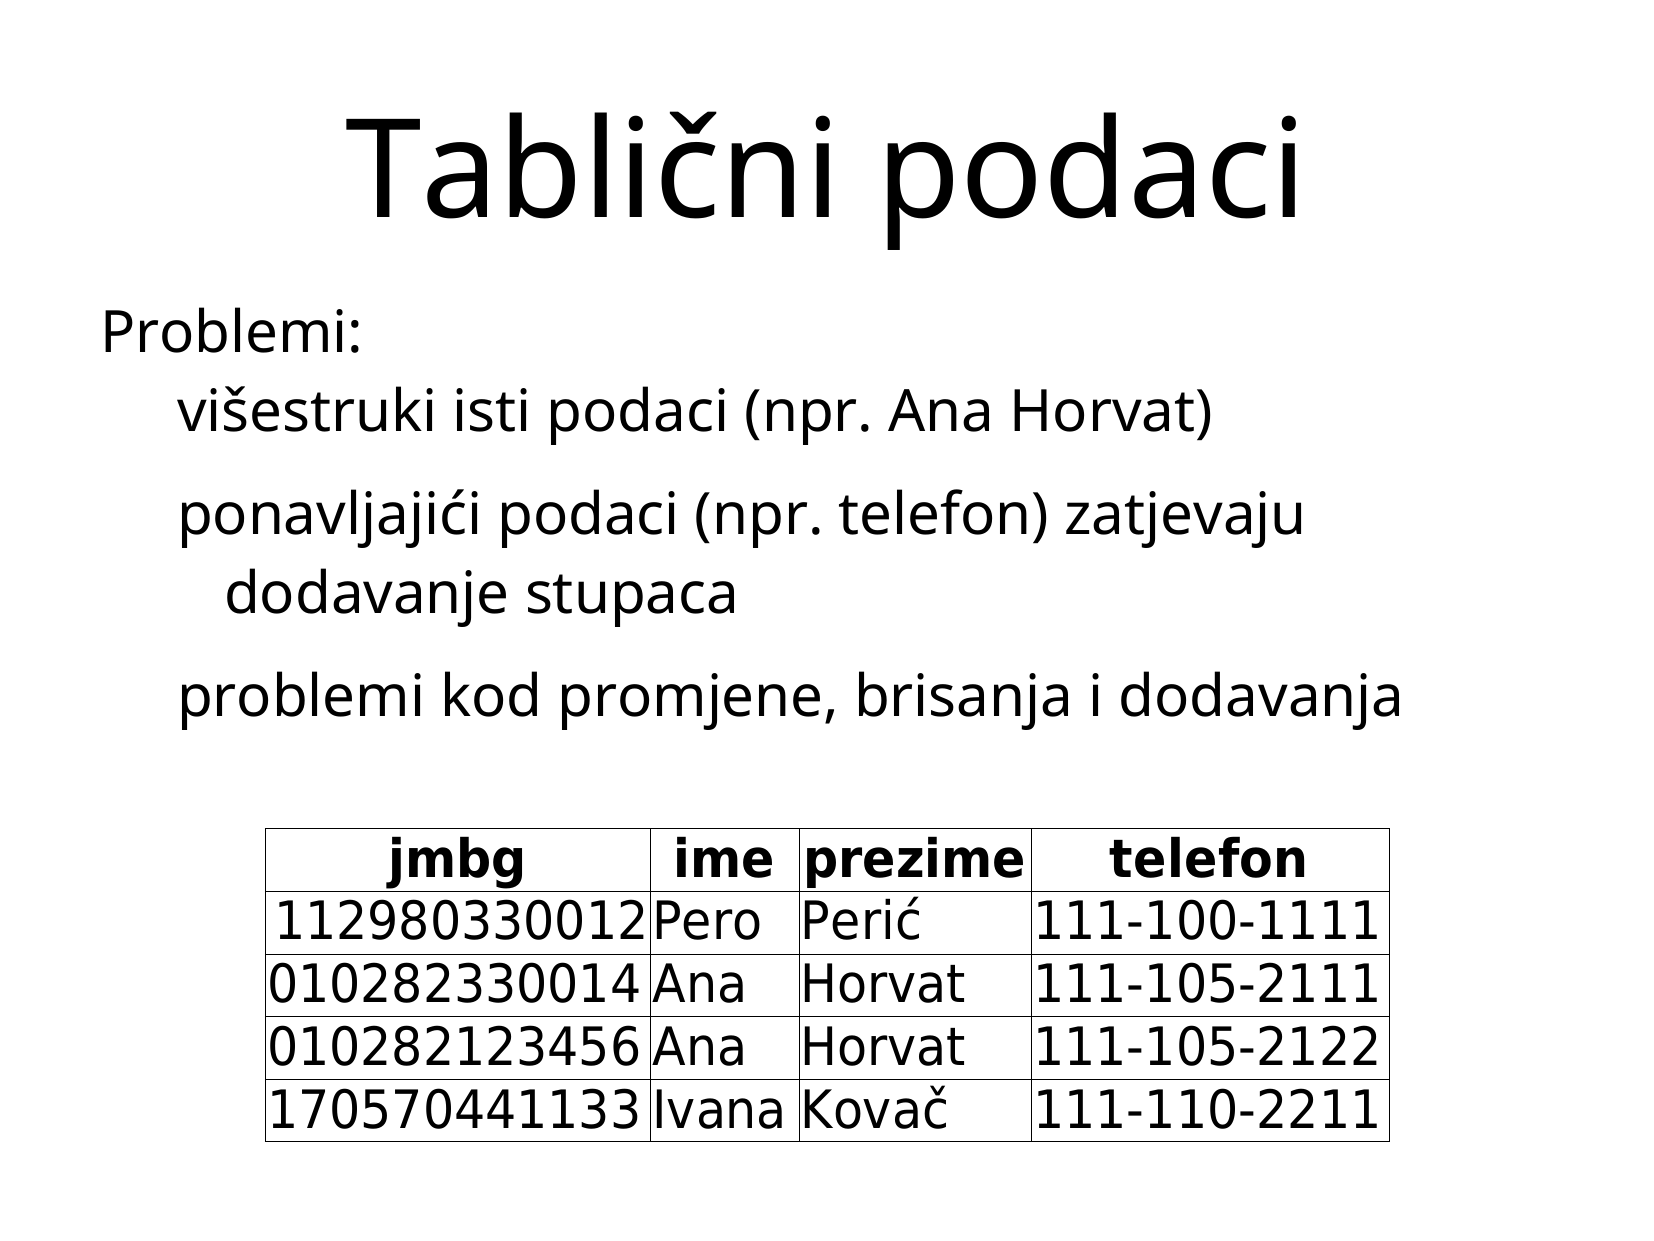

# Tablični podaci
Problemi:
višestruki isti podaci (npr. Ana Horvat)
ponavljajići podaci (npr. telefon) zatjevaju dodavanje stupaca
problemi kod promjene, brisanja i dodavanja